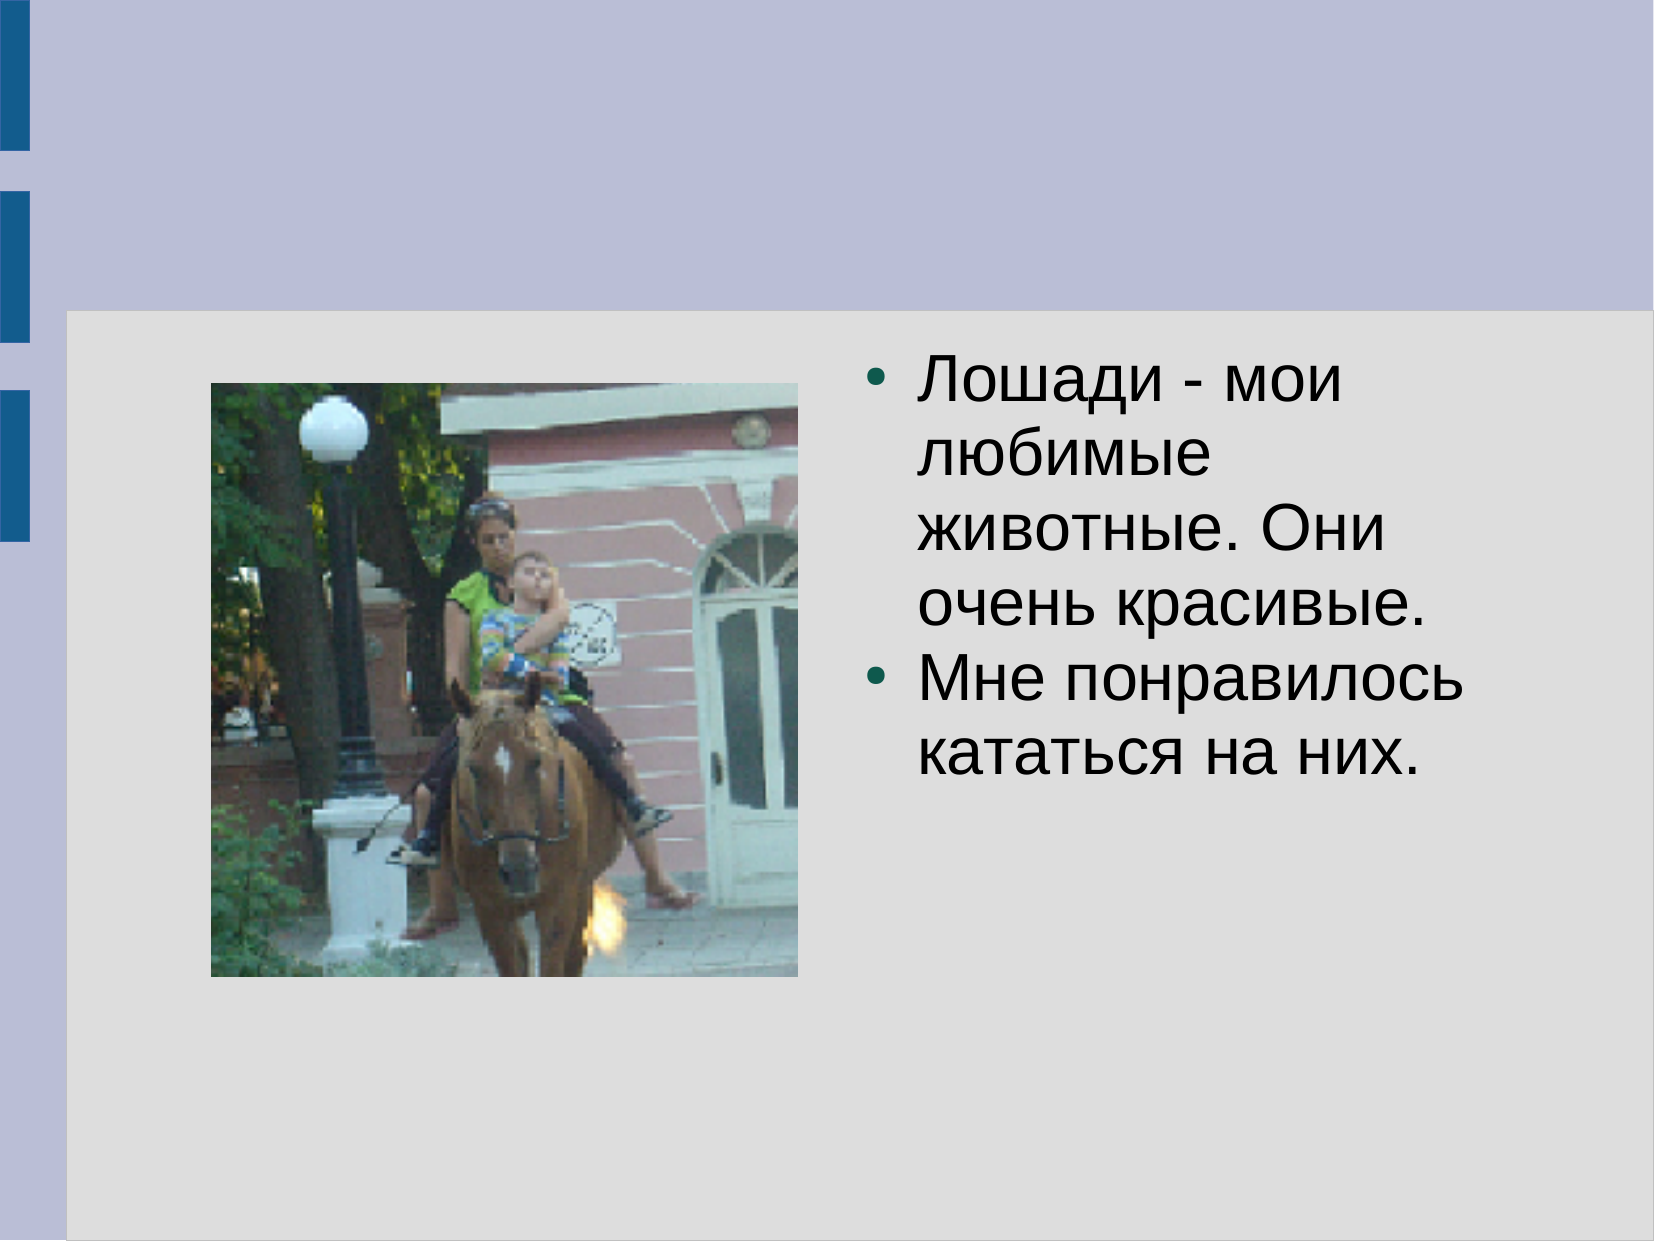

# Лошади - мои любимые животные. Они очень красивые.
Мне понравилось кататься на них.